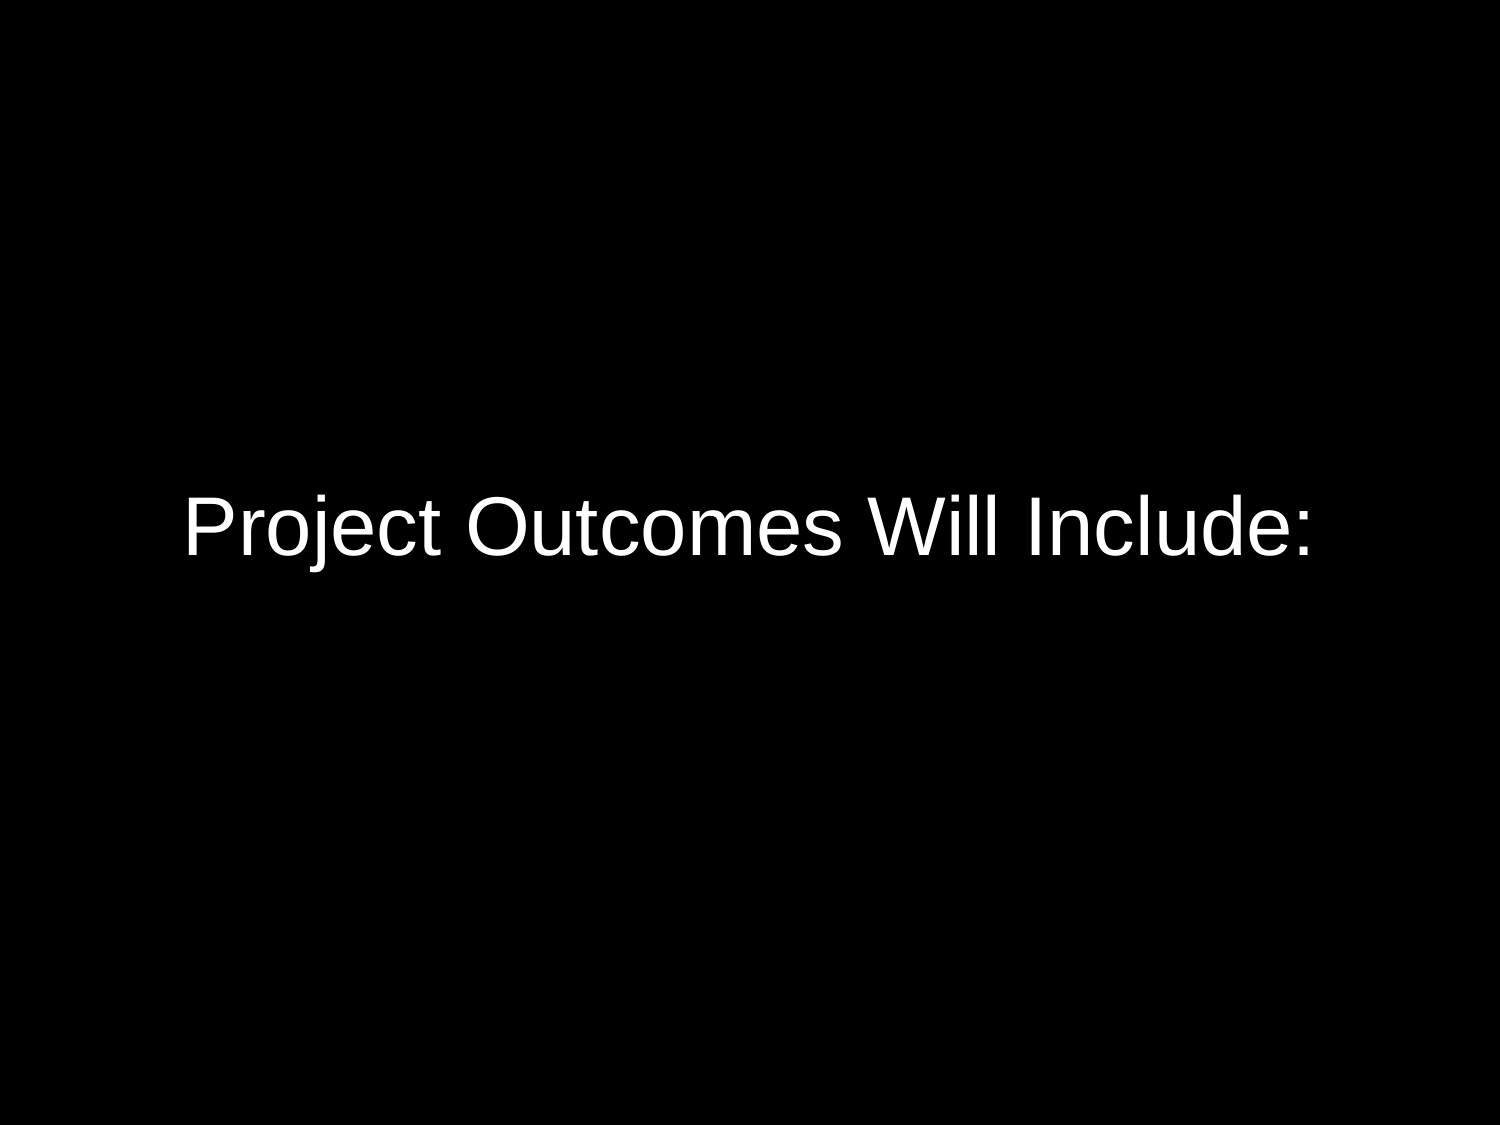

Global Societies will
Project Outcomes Will Include: